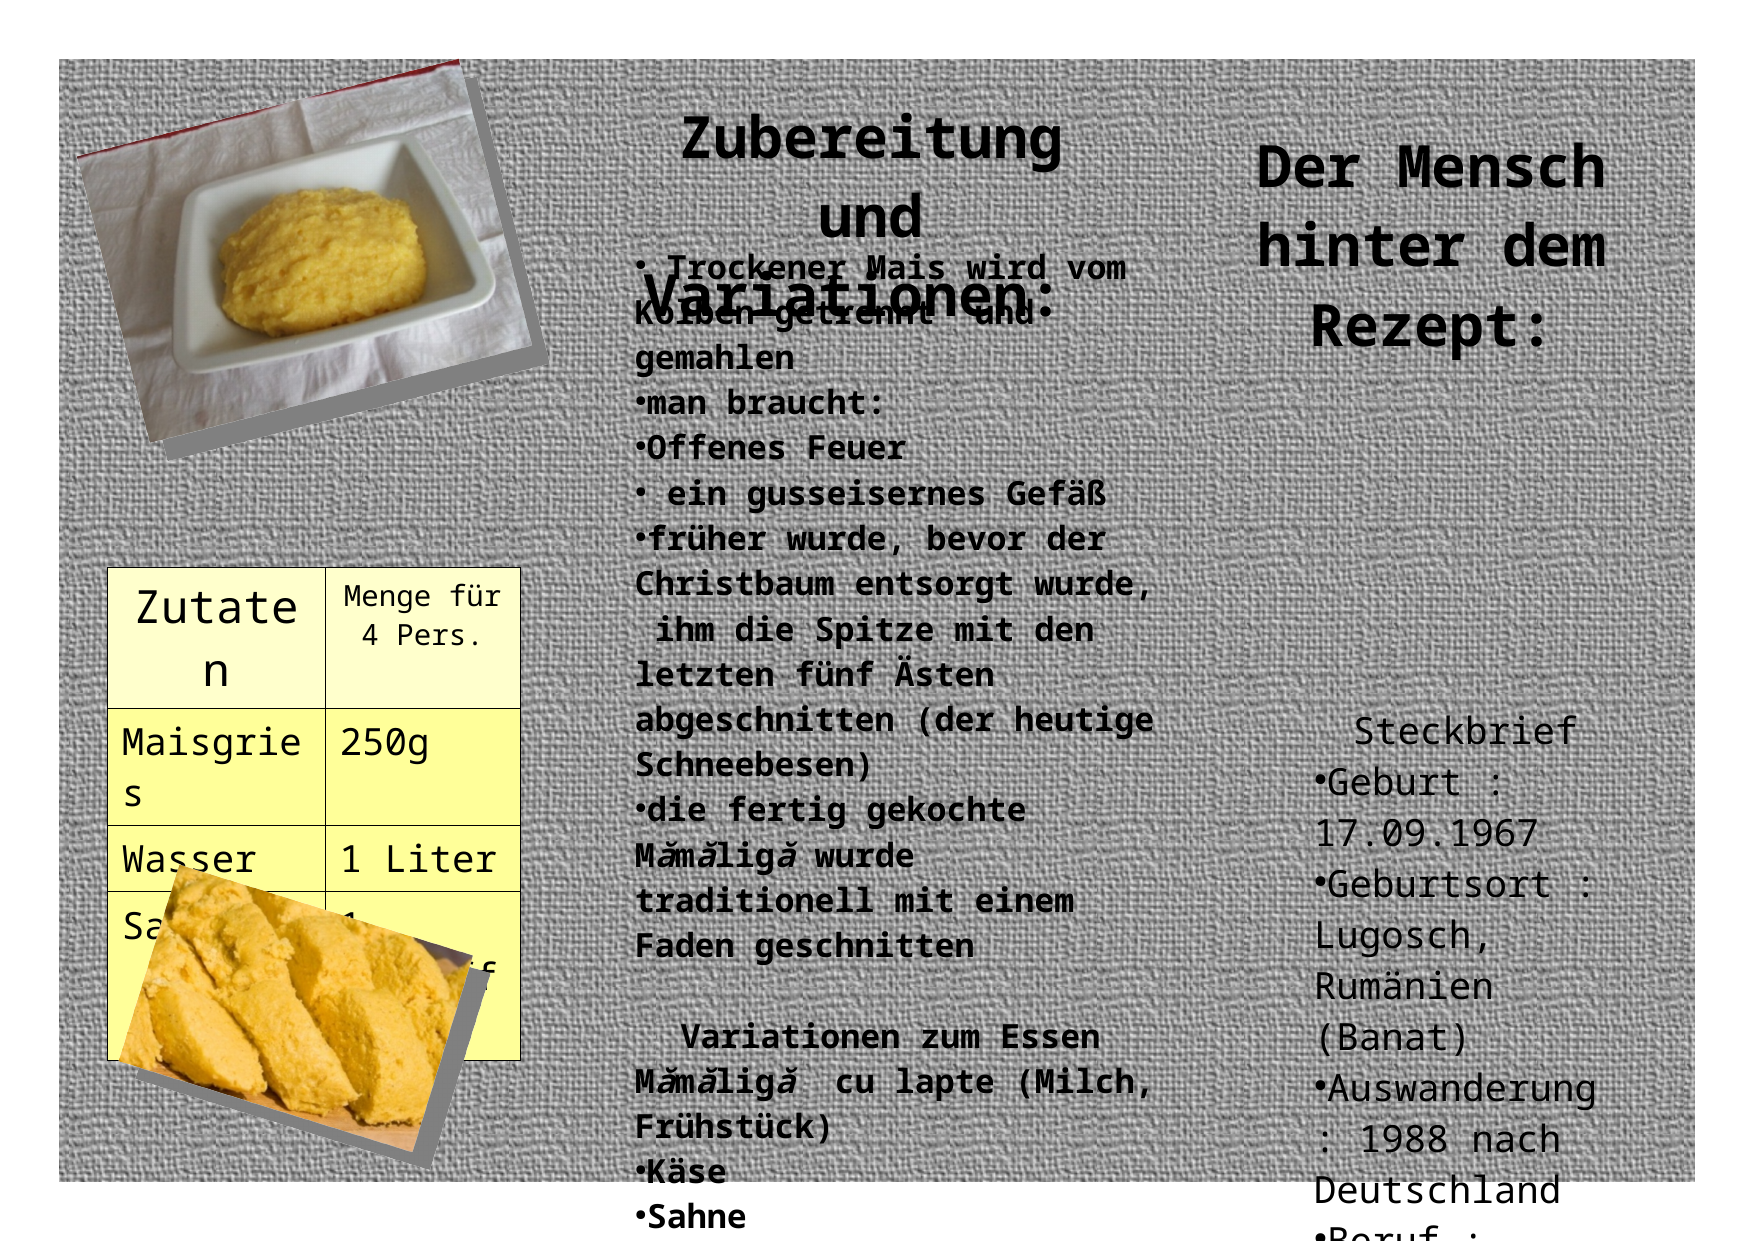

Zubereitung und Variationen:
Der Mensch hinter dem Rezept:
 Trockener Mais wird vom Kolben getrennt und gemahlen
man braucht:
Offenes Feuer
 ein gusseisernes Gefäß
früher wurde, bevor der Christbaum entsorgt wurde, ihm die Spitze mit den letzten fünf Ästen abgeschnitten (der heutige Schneebesen)
die fertig gekochte Mămăligă wurde traditionell mit einem Faden geschnitten
Variationen zum Essen
Mămăligă cu lapte (Milch, Frühstück)
Käse
Sahne
Mămăligă cu brânză şi sumântână (Schmand und Käse)
Butter
Cocoloşi (gekochte Mămăligă die zu Kugeln geformt werden und mit Käse gefüllt sind)
| Zutaten | Menge für 4 Pers. |
| --- | --- |
| Maisgries | 250g |
| Wasser | 1 Liter |
| Salz | 1 Teelöffel |
Steckbrief
Geburt : 17.09.1967
Geburtsort : Lugosch, Rumänien (Banat)
Auswanderung : 1988 nach Deutschland
Beruf : Steuerfachangestellte
Hobbys : Lesen, Stricken